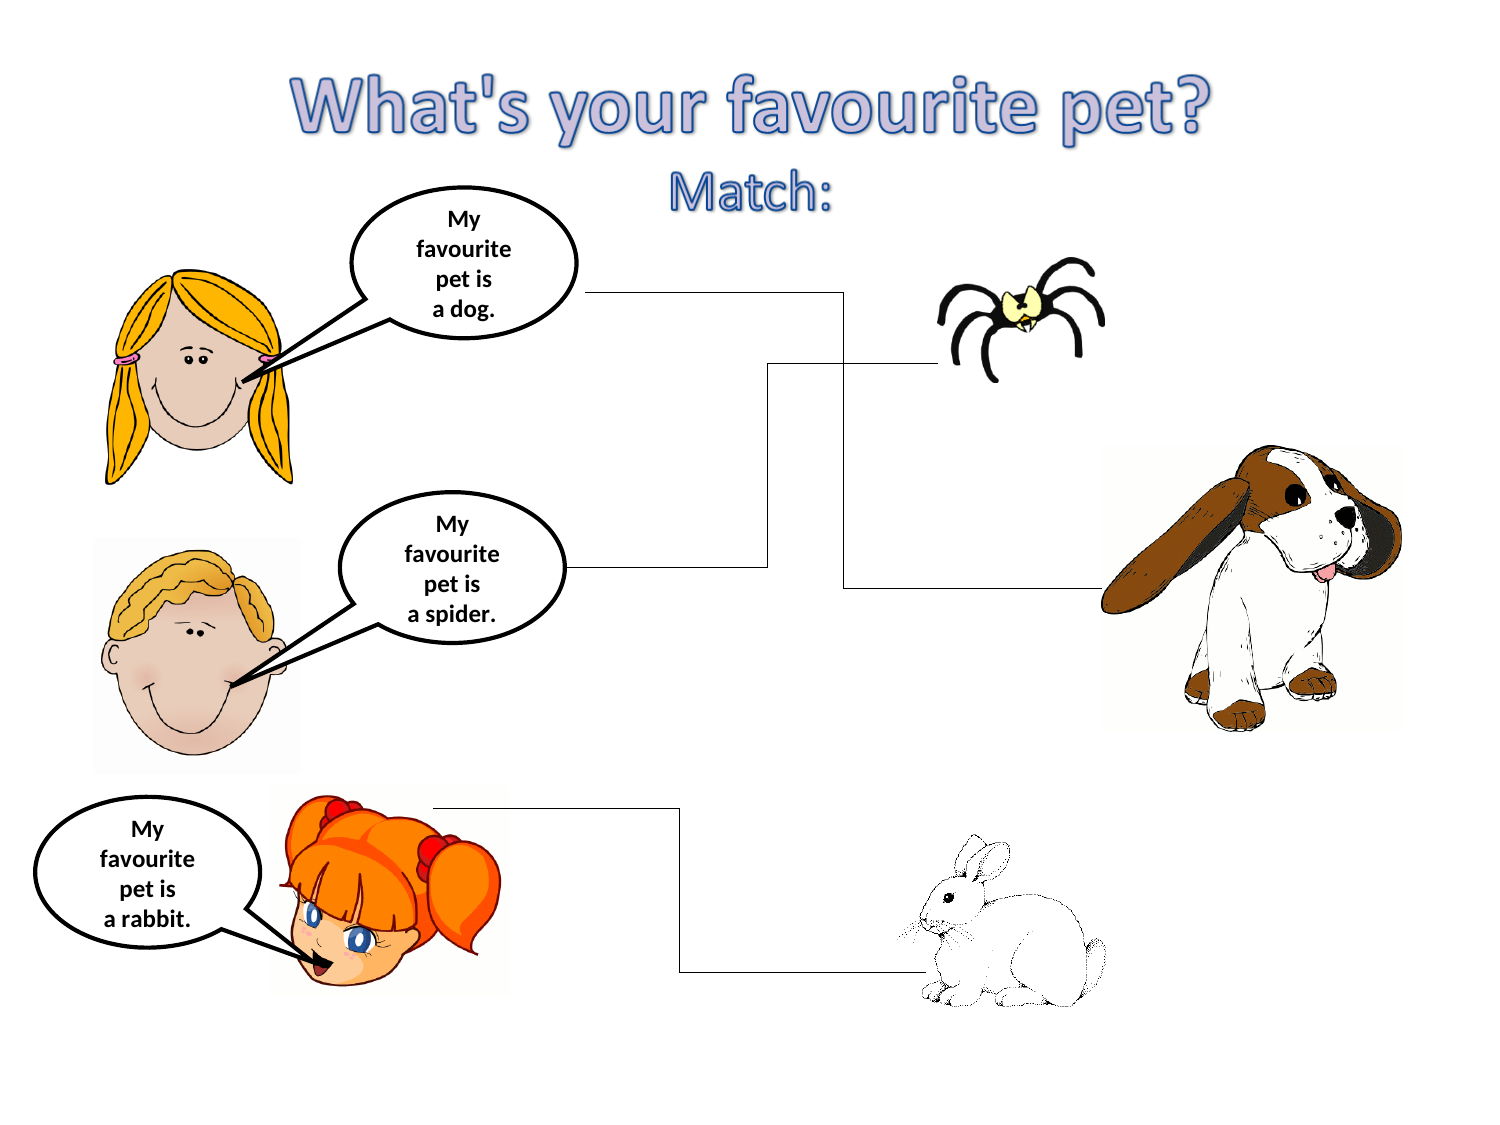

My favourite pet is
a dog.
My favourite pet is
a spider.
My favourite pet is
a rabbit.